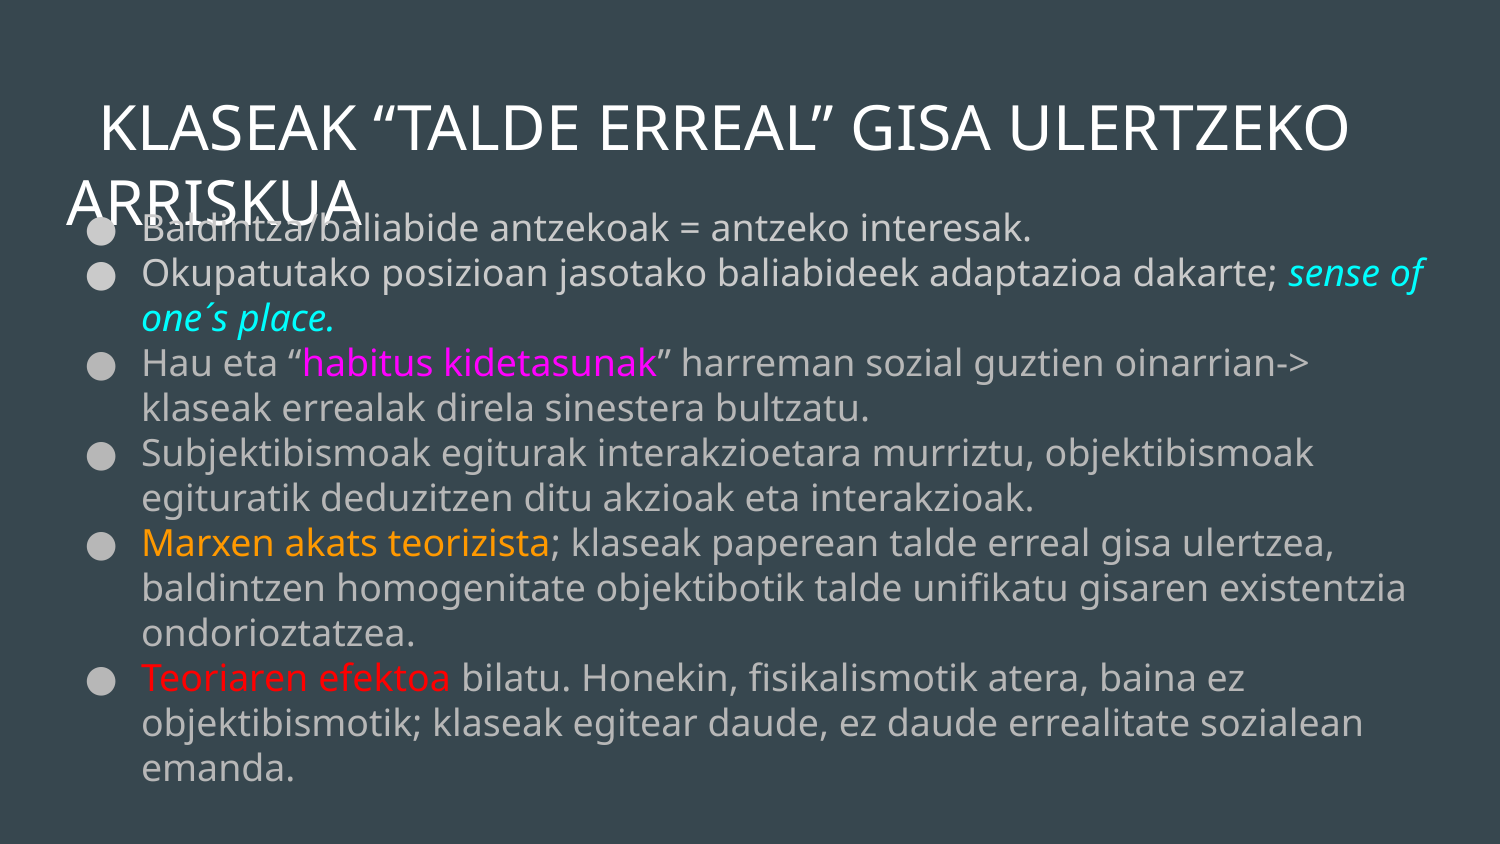

# KLASEAK “TALDE ERREAL” GISA ULERTZEKO ARRISKUA
Baldintza/baliabide antzekoak = antzeko interesak.
Okupatutako posizioan jasotako baliabideek adaptazioa dakarte; sense of one´s place.
Hau eta “habitus kidetasunak” harreman sozial guztien oinarrian-> klaseak errealak direla sinestera bultzatu.
Subjektibismoak egiturak interakzioetara murriztu, objektibismoak egituratik deduzitzen ditu akzioak eta interakzioak.
Marxen akats teorizista; klaseak paperean talde erreal gisa ulertzea, baldintzen homogenitate objektibotik talde unifikatu gisaren existentzia ondorioztatzea.
Teoriaren efektoa bilatu. Honekin, fisikalismotik atera, baina ez objektibismotik; klaseak egitear daude, ez daude errealitate sozialean emanda.